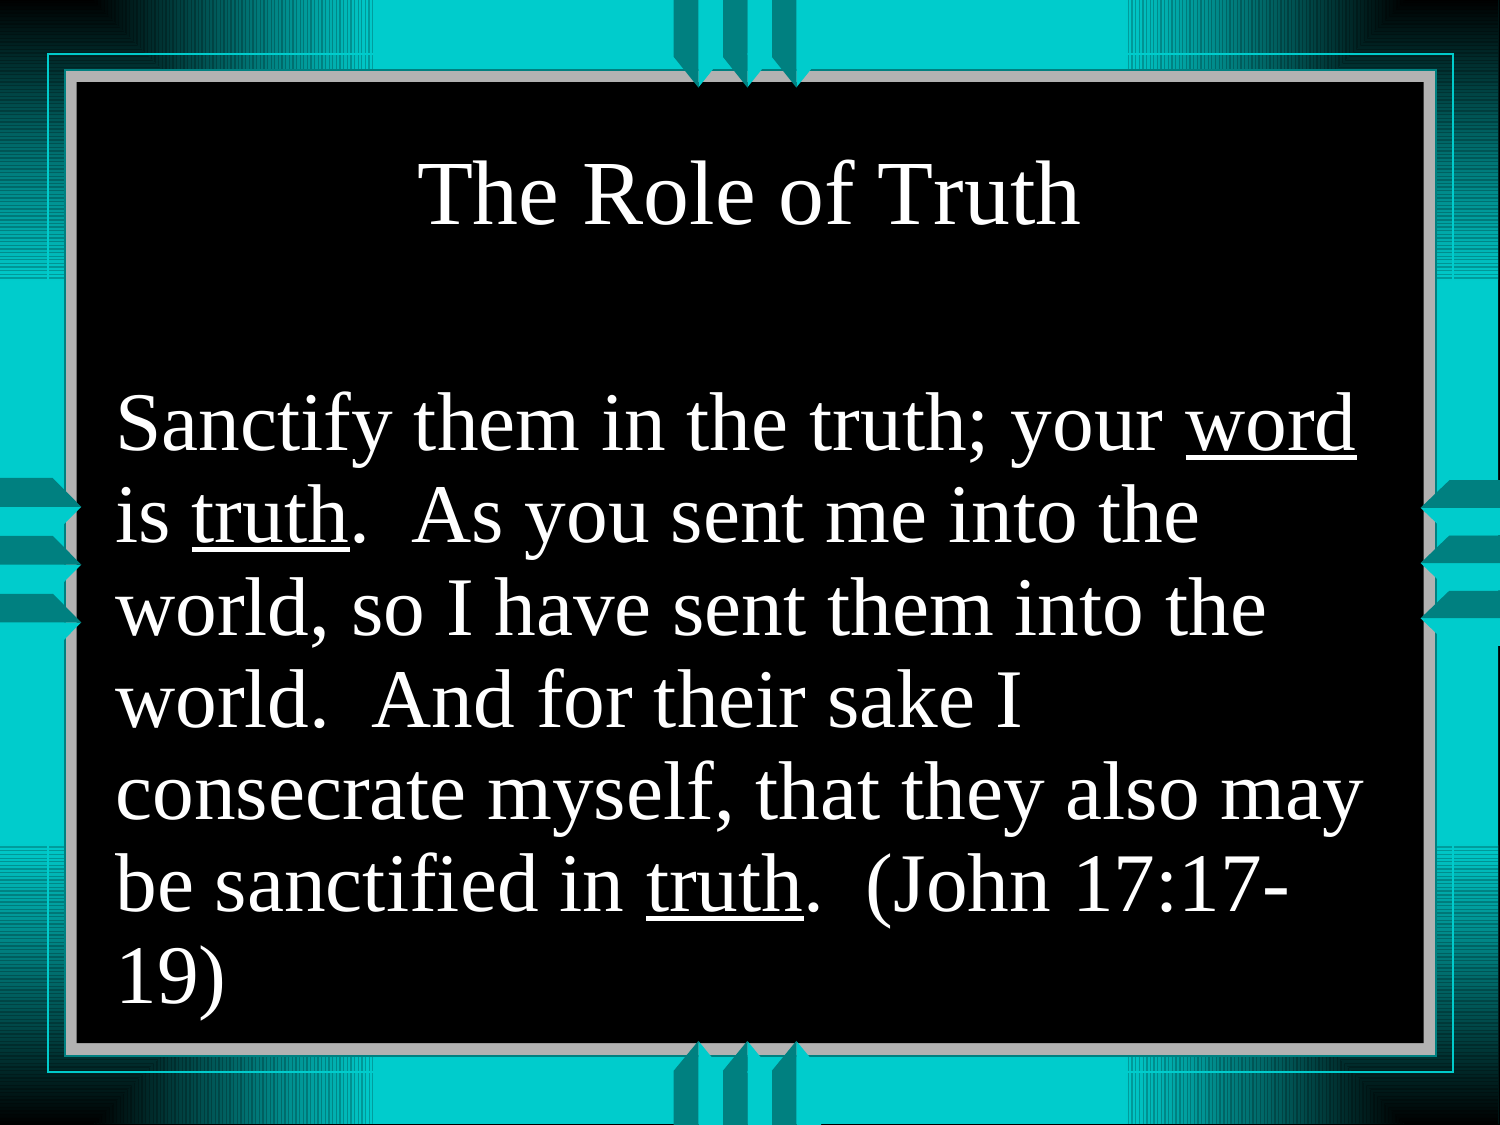

# The Role of Truth
Sanctify them in the truth; your word is truth. As you sent me into the world, so I have sent them into the world. And for their sake I consecrate myself, that they also may be sanctified in truth. (John 17:17-19)